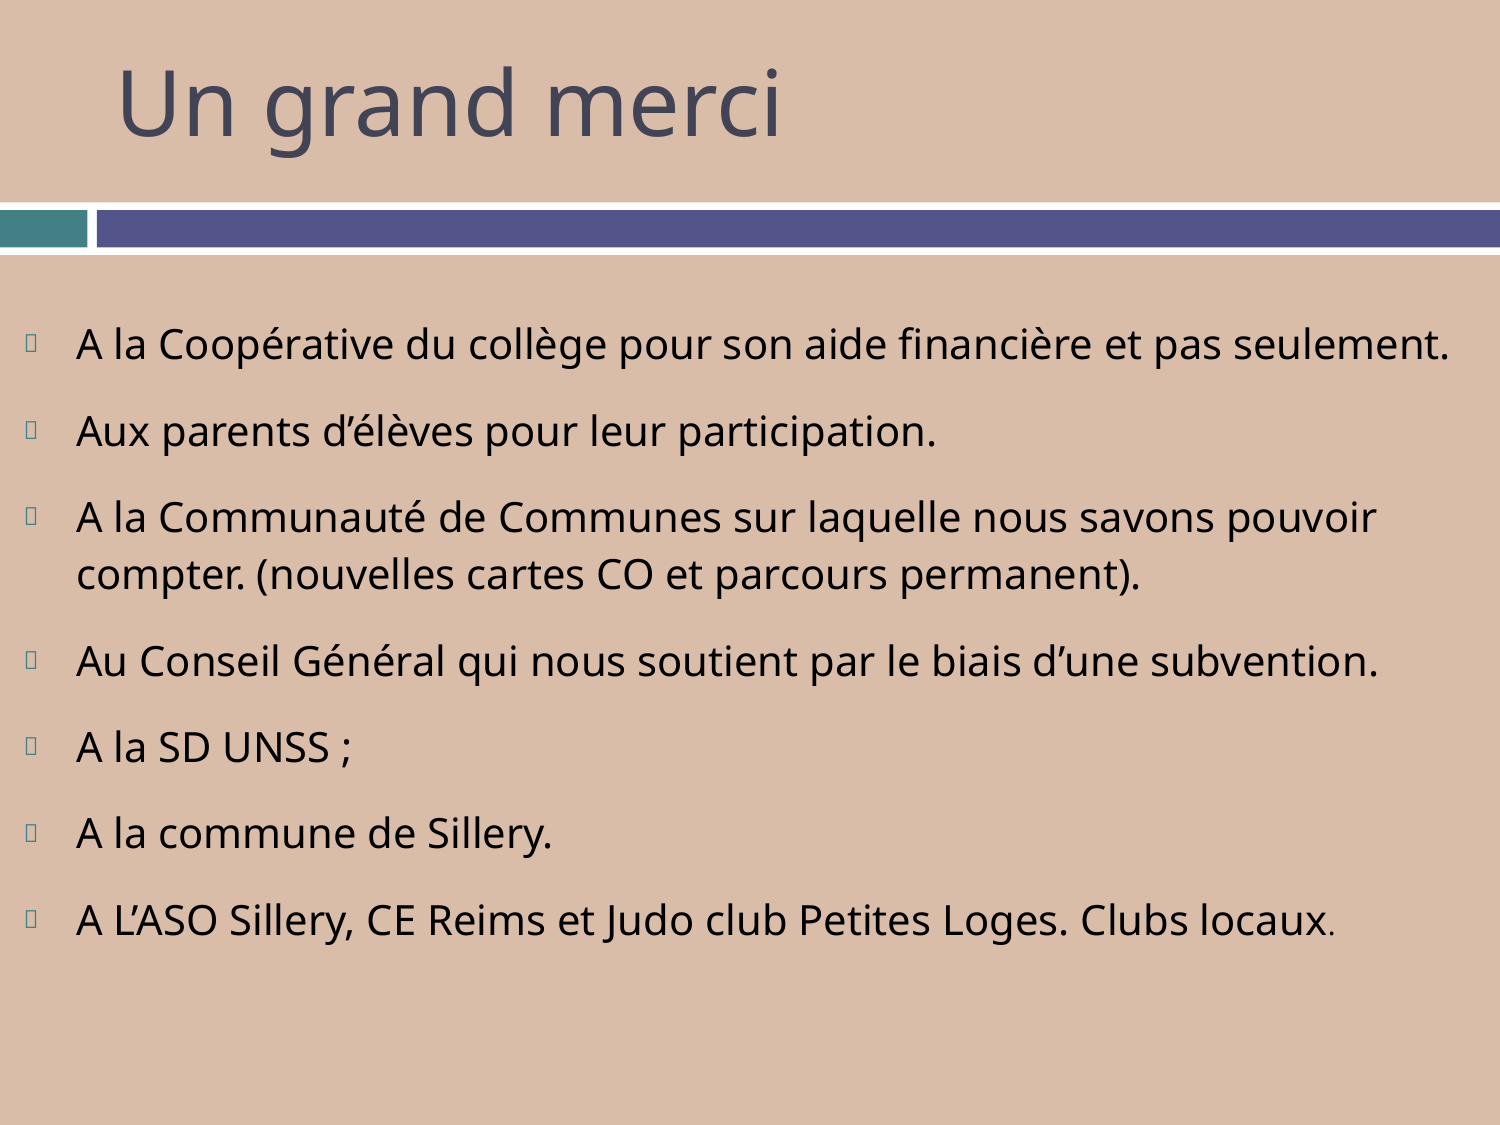

A la Coopérative du collège pour son aide financière et pas seulement.
Aux parents d’élèves pour leur participation.
A la Communauté de Communes sur laquelle nous savons pouvoir compter. (nouvelles cartes CO et parcours permanent).
Au Conseil Général qui nous soutient par le biais d’une subvention.
A la SD UNSS ;
A la commune de Sillery.
A L’ASO Sillery, CE Reims et Judo club Petites Loges. Clubs locaux.
# Un grand merci